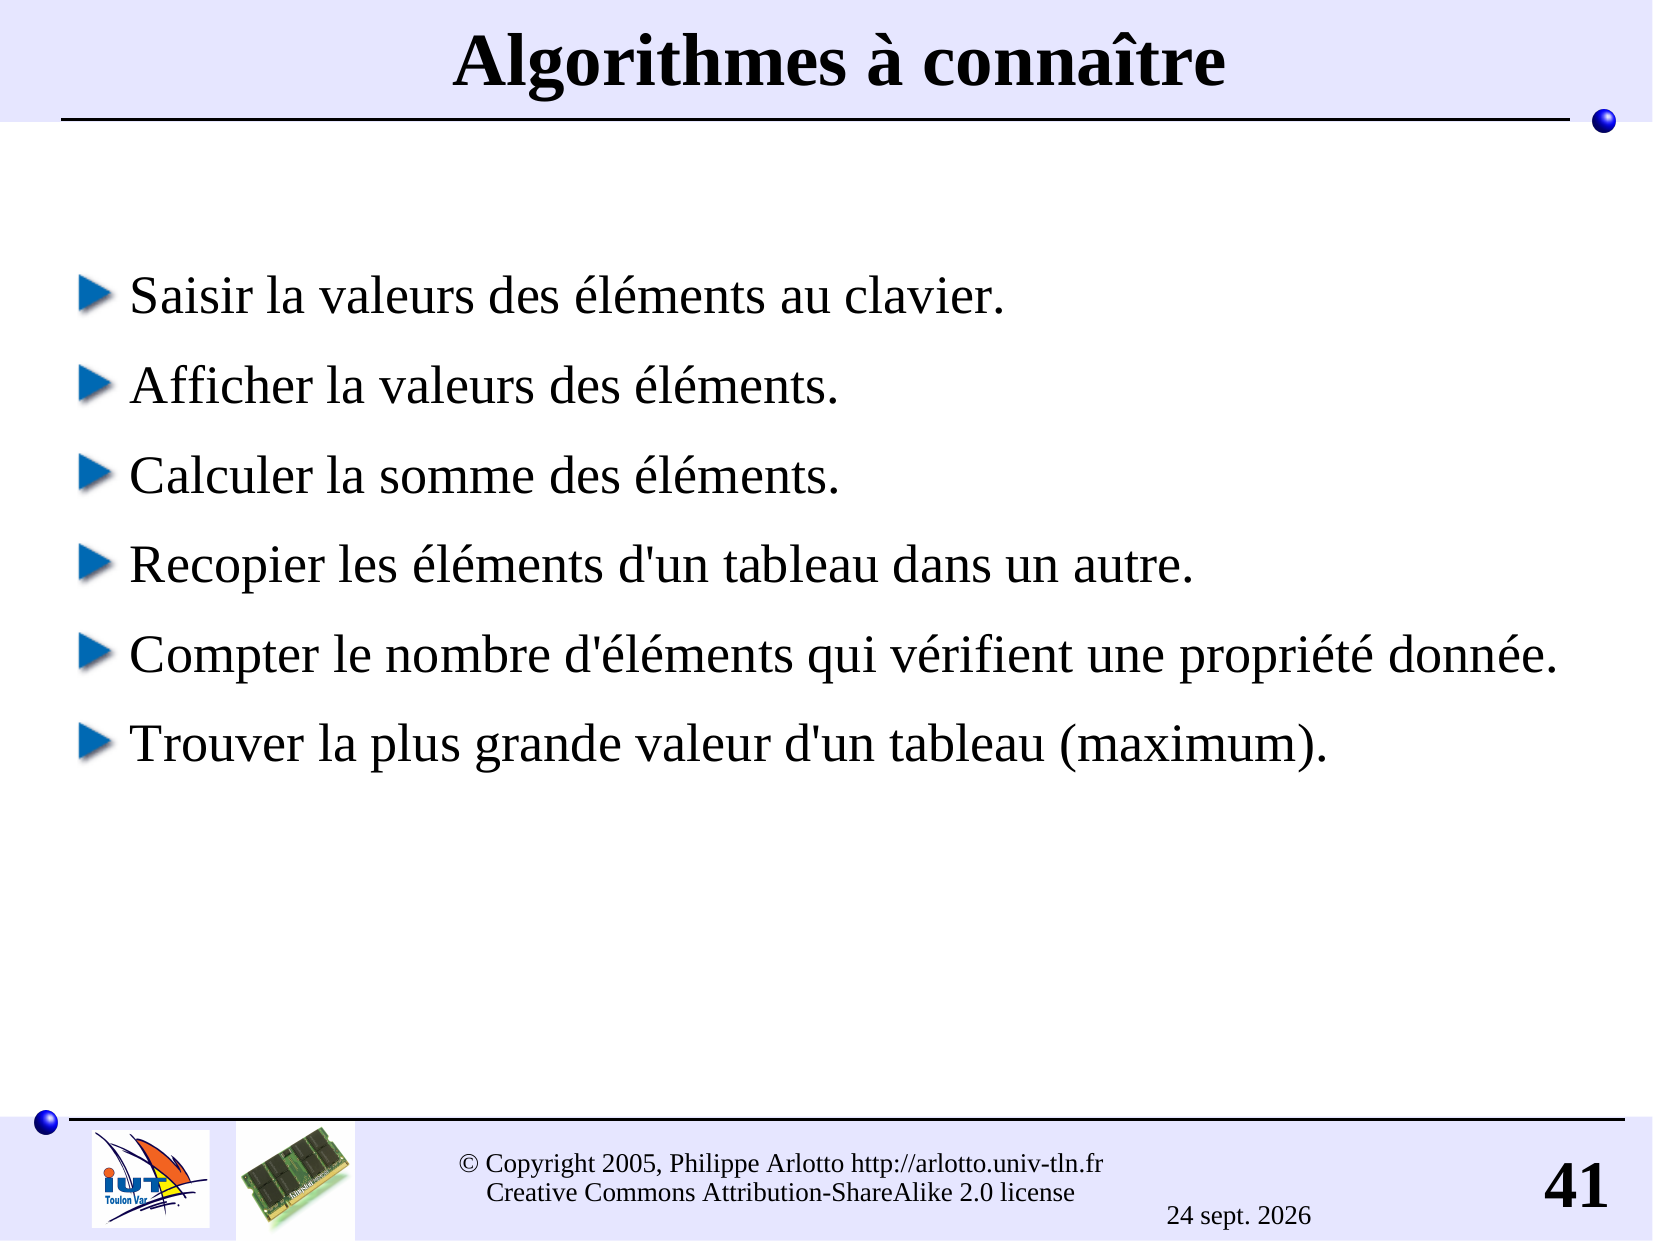

# Algorithmes à connaître
Saisir la valeurs des éléments au clavier.
Afficher la valeurs des éléments.
Calculer la somme des éléments.
Recopier les éléments d'un tableau dans un autre.
Compter le nombre d'éléments qui vérifient une propriété donnée.
Trouver la plus grande valeur d'un tableau (maximum).